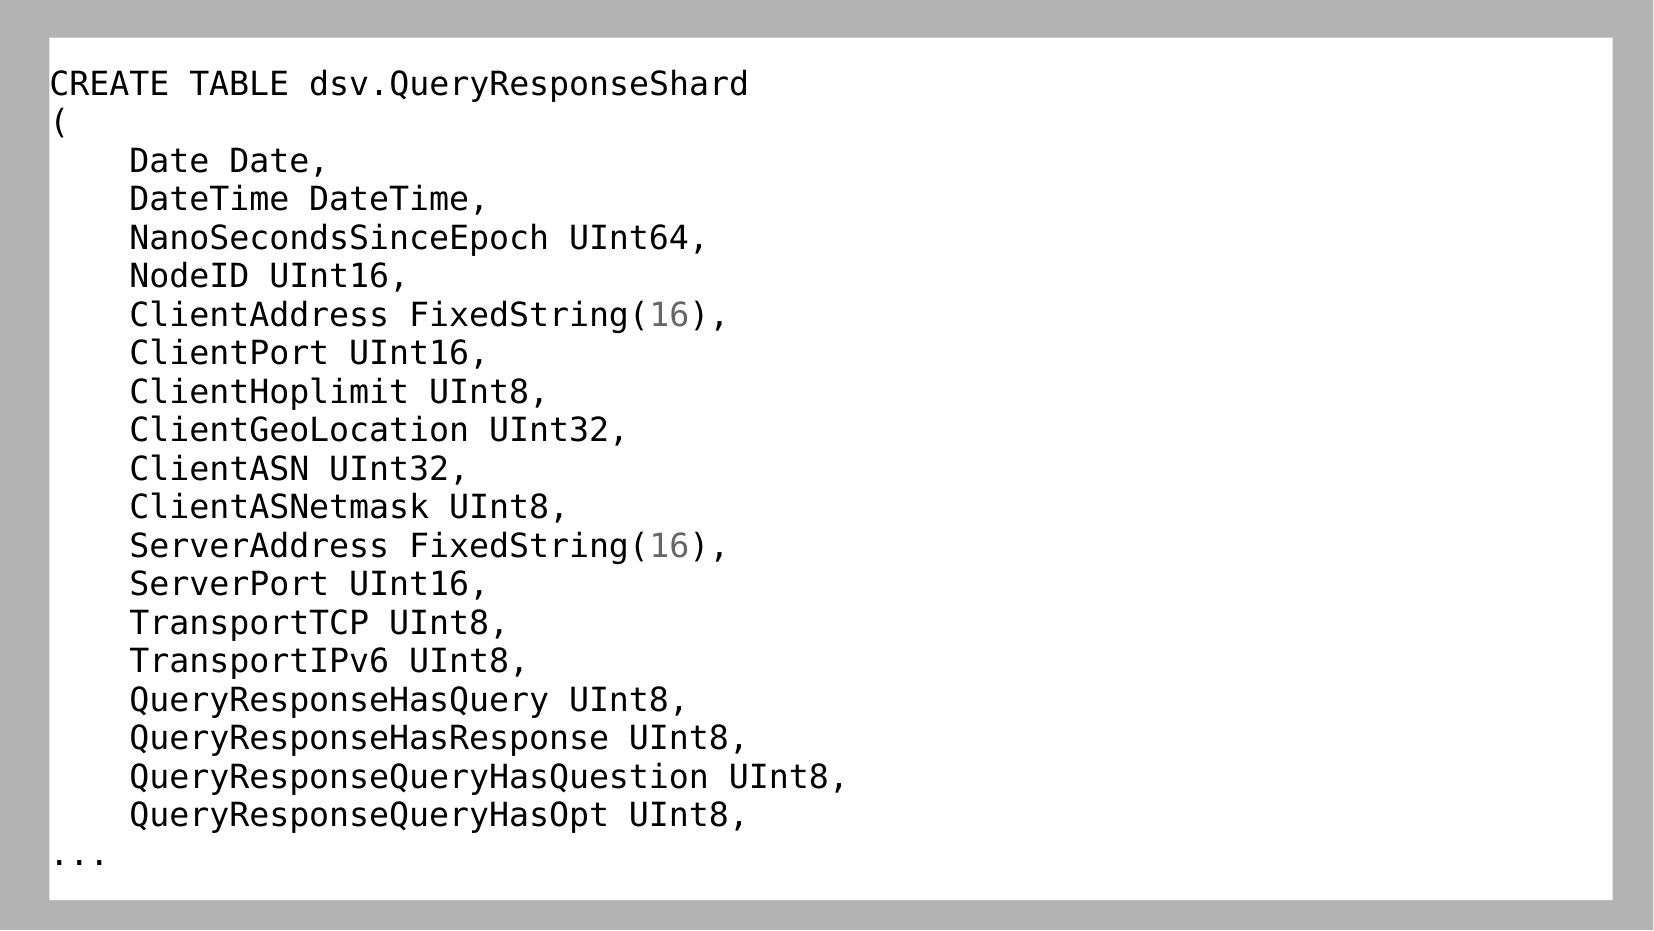

# CREATE TABLE dsv.QueryResponseShard
(
 Date Date,
 DateTime DateTime,
 NanoSecondsSinceEpoch UInt64,
 NodeID UInt16,
 ClientAddress FixedString(16),
 ClientPort UInt16,
 ClientHoplimit UInt8,
 ClientGeoLocation UInt32,
 ClientASN UInt32,
 ClientASNetmask UInt8,
 ServerAddress FixedString(16),
 ServerPort UInt16,
 TransportTCP UInt8,
 TransportIPv6 UInt8,
 QueryResponseHasQuery UInt8,
 QueryResponseHasResponse UInt8,
 QueryResponseQueryHasQuestion UInt8,
 QueryResponseQueryHasOpt UInt8,
...